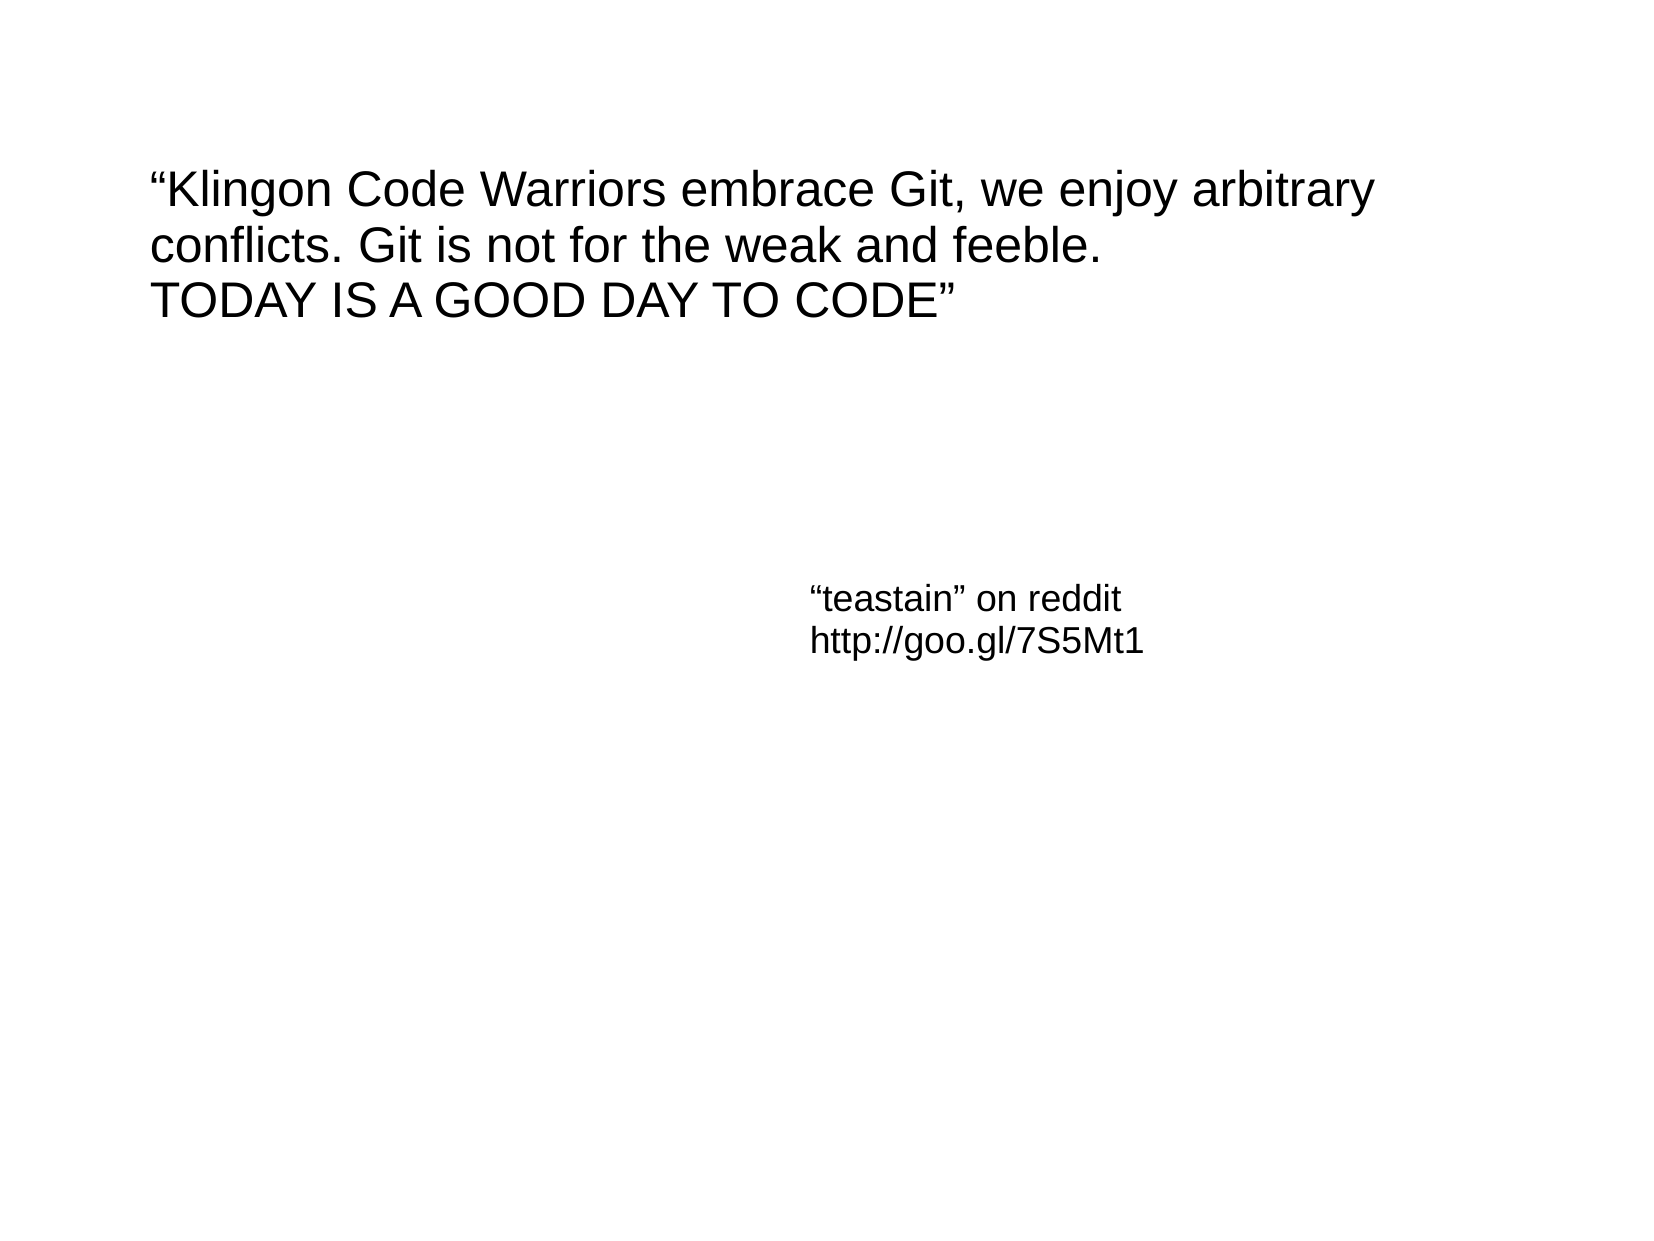

“Klingon Code Warriors embrace Git, we enjoy arbitrary
conflicts. Git is not for the weak and feeble.
TODAY IS A GOOD DAY TO CODE”
“teastain” on reddit
http://goo.gl/7S5Mt1